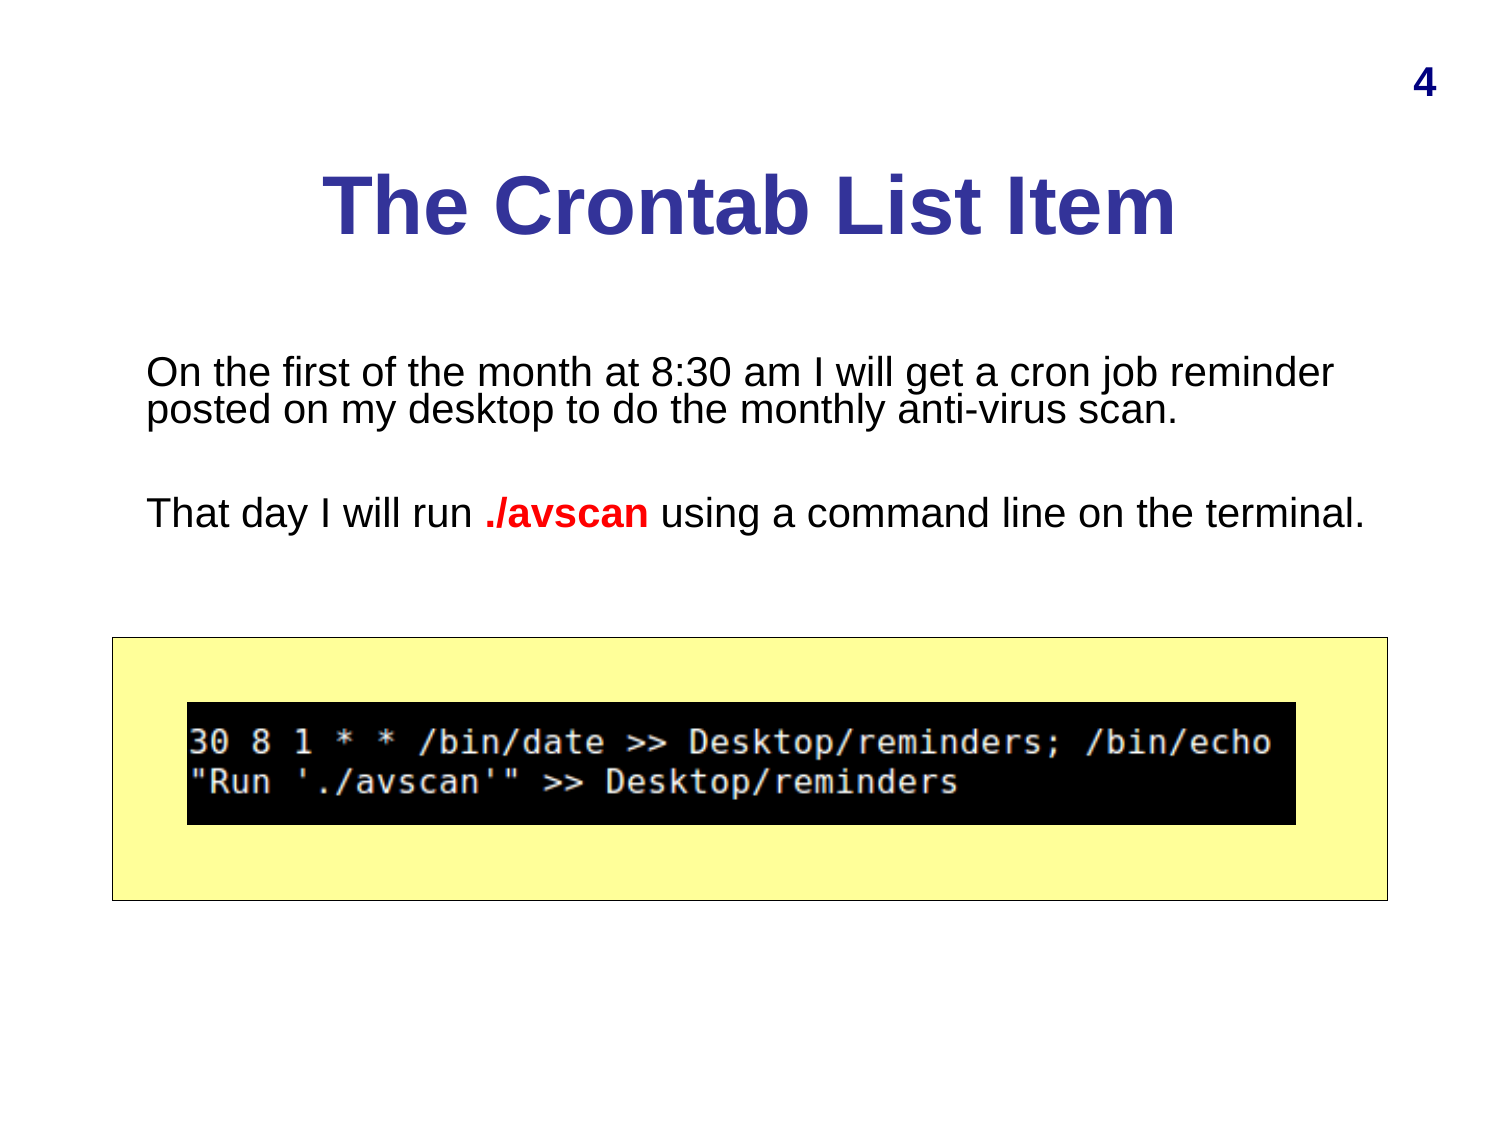

4
# The Crontab List Item
On the first of the month at 8:30 am I will get a cron job reminder posted on my desktop to do the monthly anti-virus scan.
That day I will run ./avscan using a command line on the terminal.